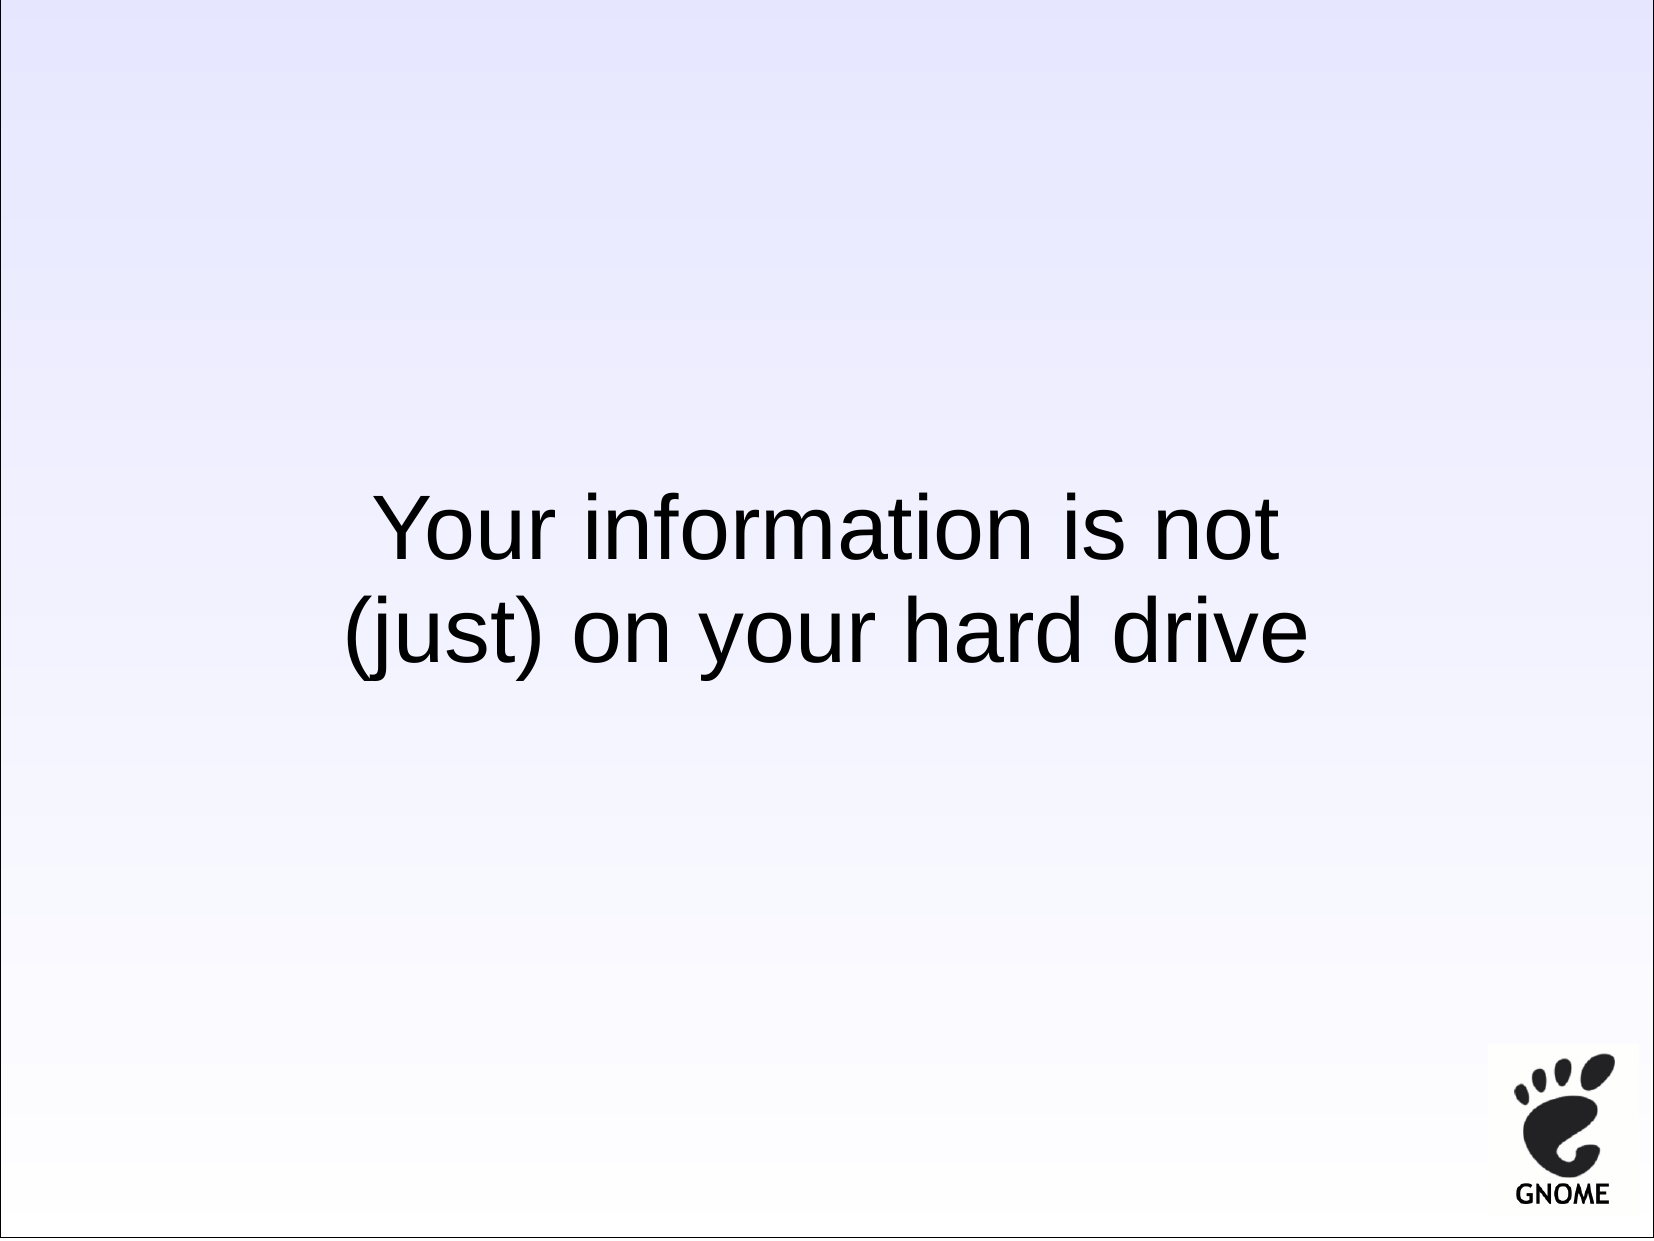

# Your information is not (just) on your hard drive